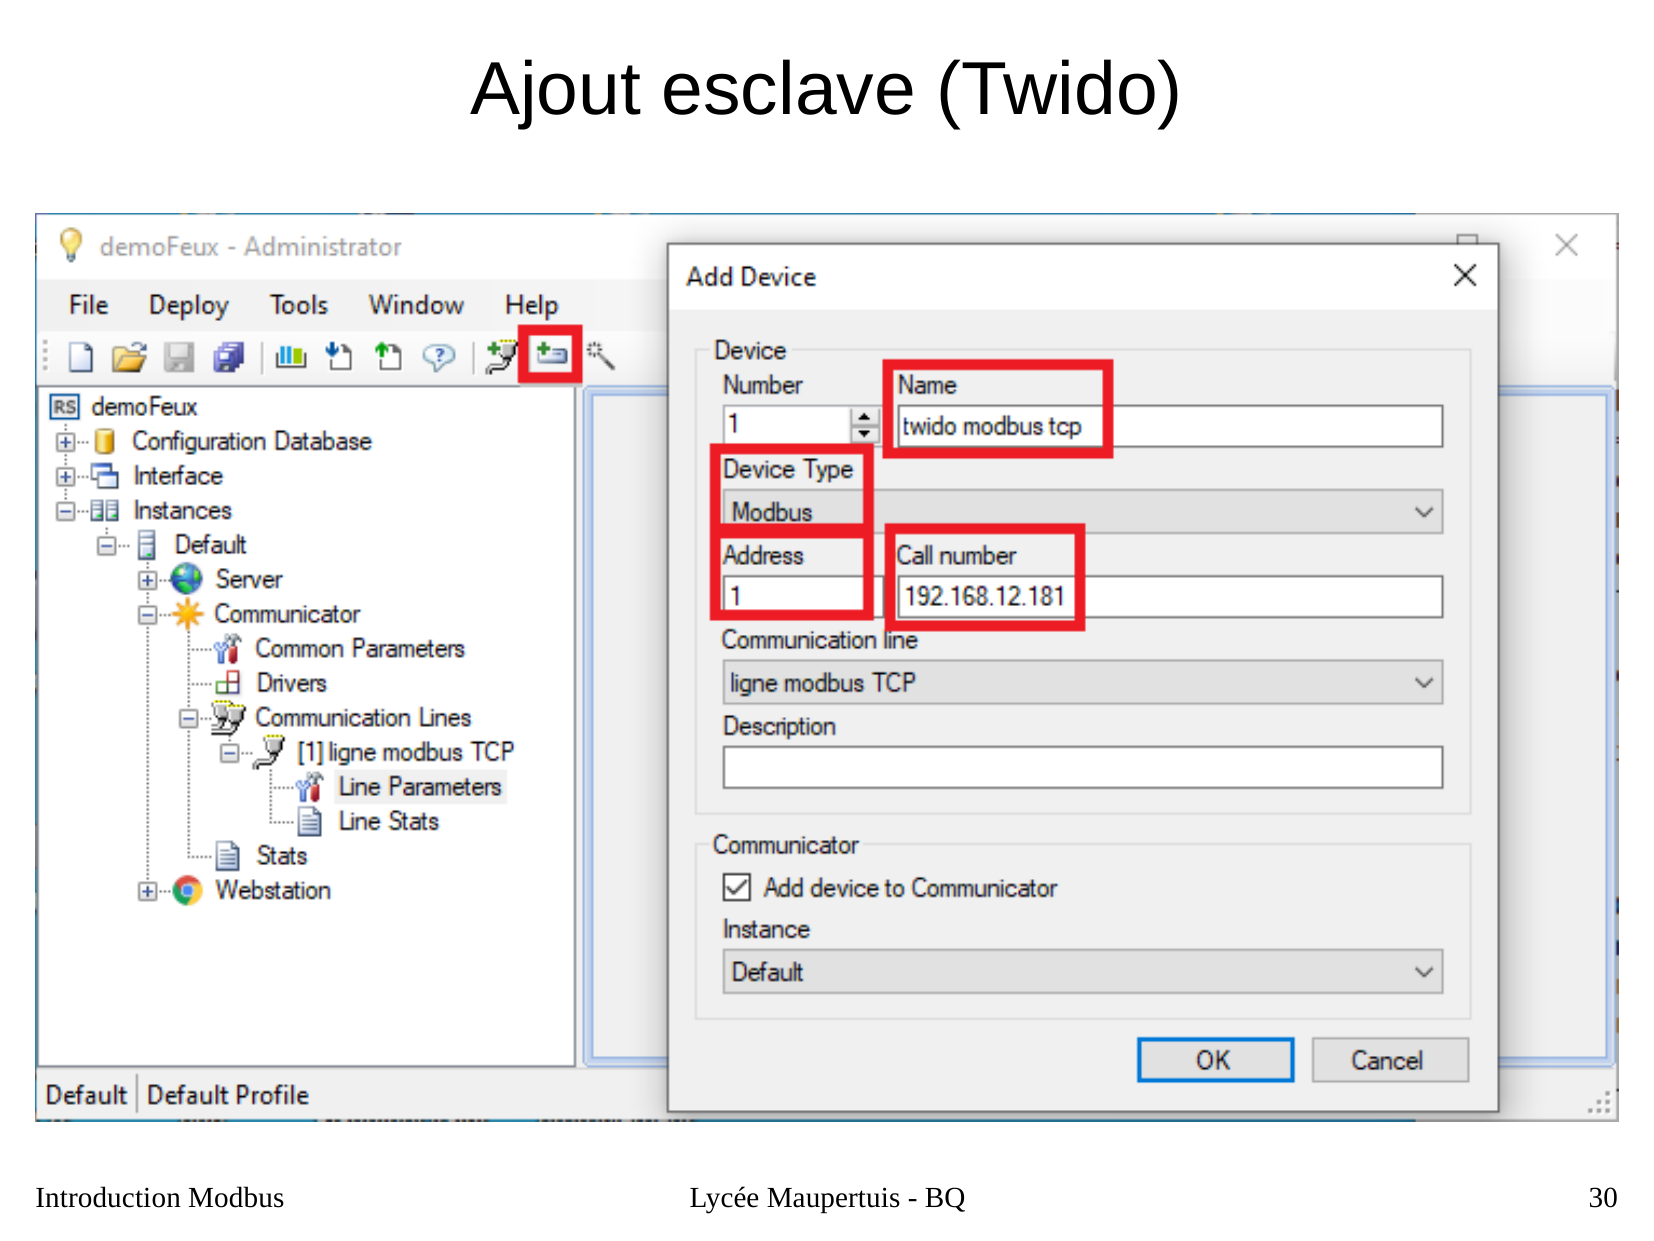

# Ajout esclave (Twido)
Introduction Modbus
Lycée Maupertuis - BQ
30